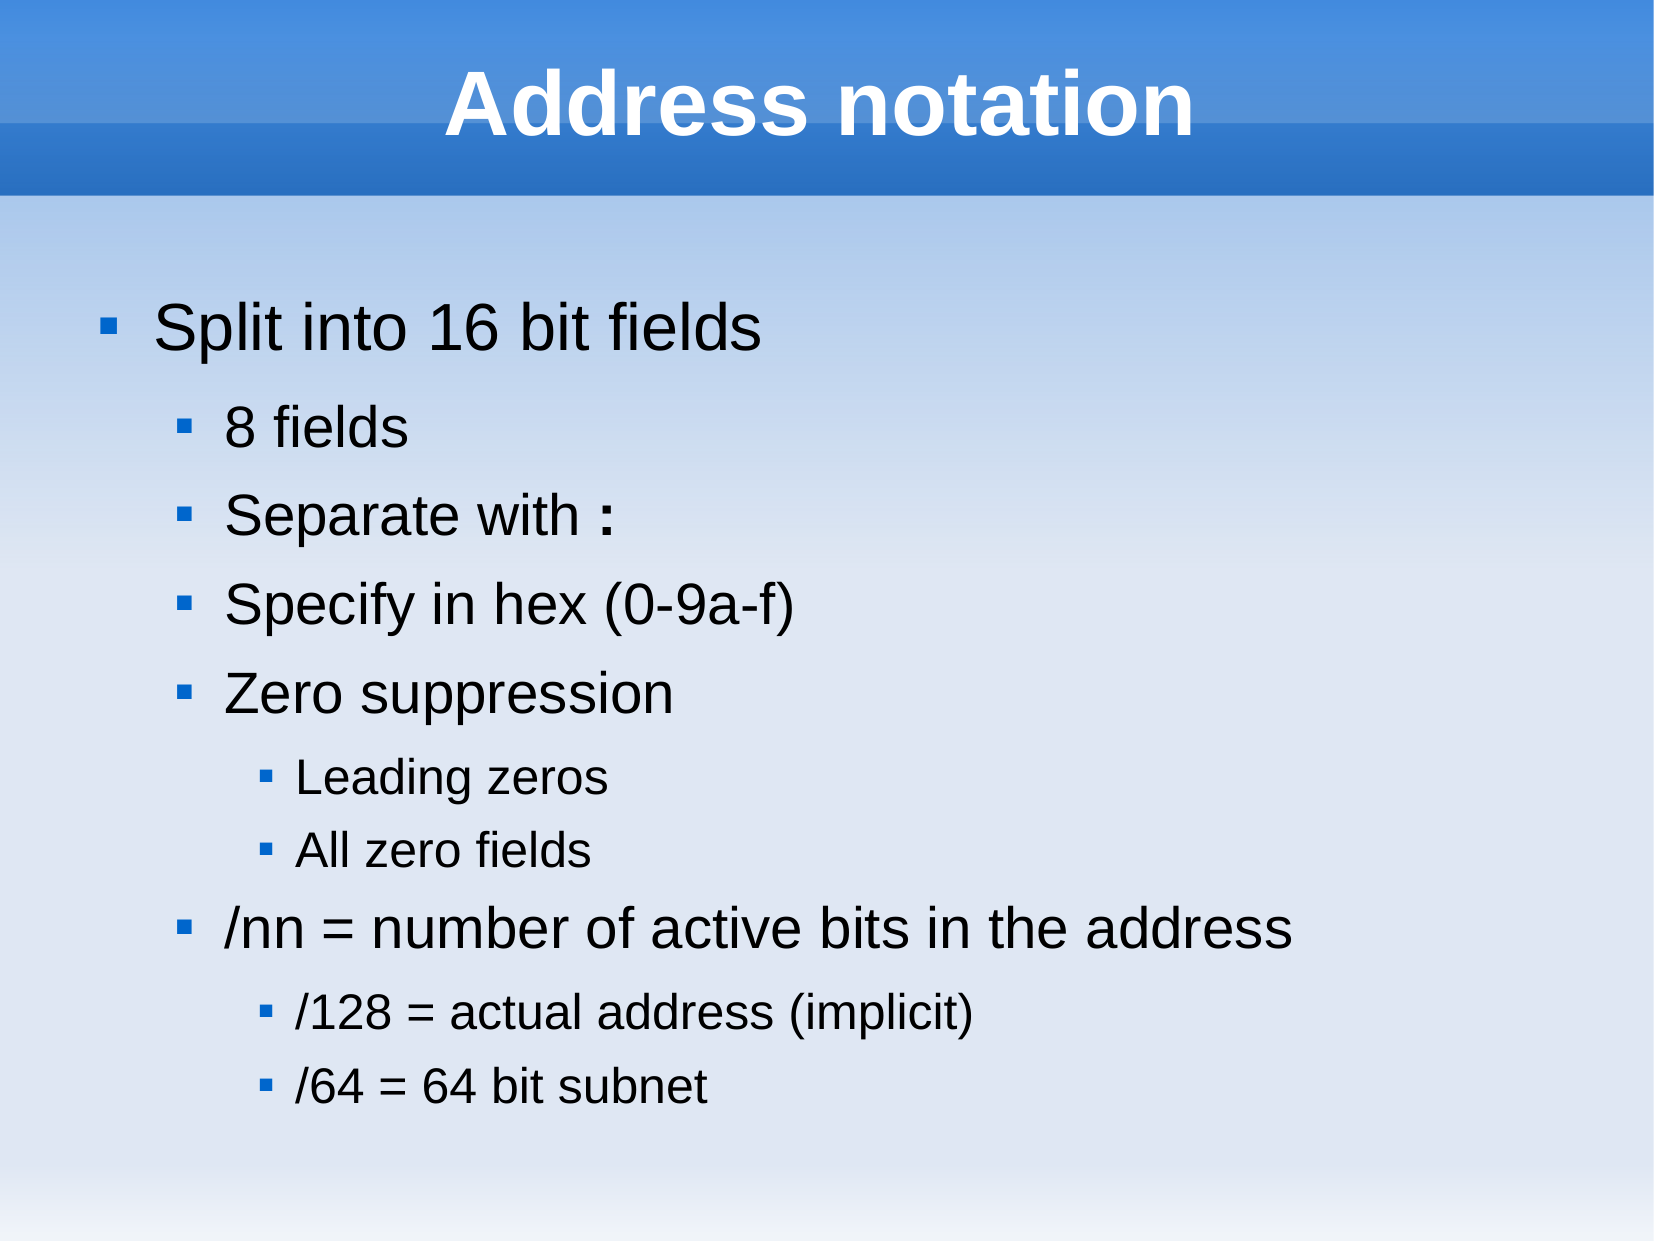

# Address notation
Split into 16 bit fields
8 fields
Separate with :
Specify in hex (0-9a-f)
Zero suppression
Leading zeros
All zero fields
/nn = number of active bits in the address
/128 = actual address (implicit)
/64 = 64 bit subnet